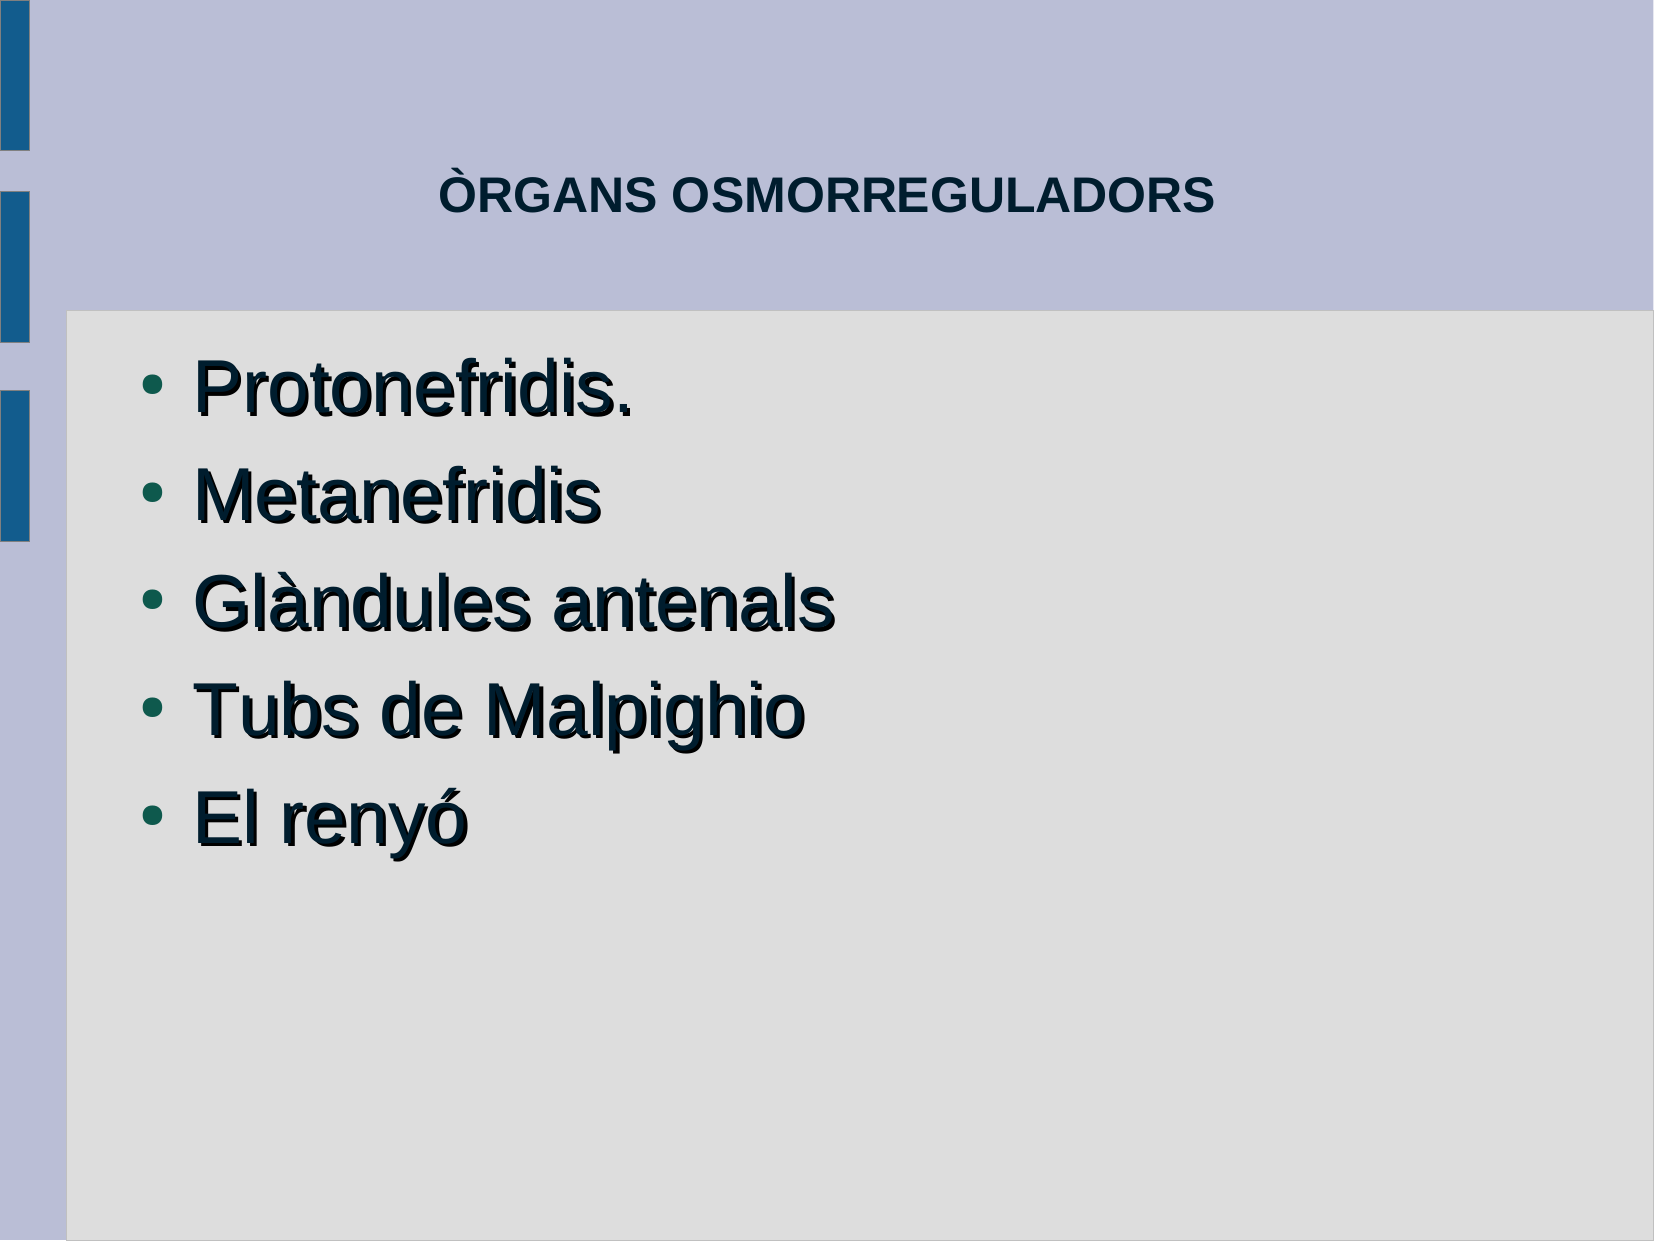

# ÒRGANS OSMORREGULADORS
Protonefridis.
Metanefridis
Glàndules antenals
Tubs de Malpighio
El renyó